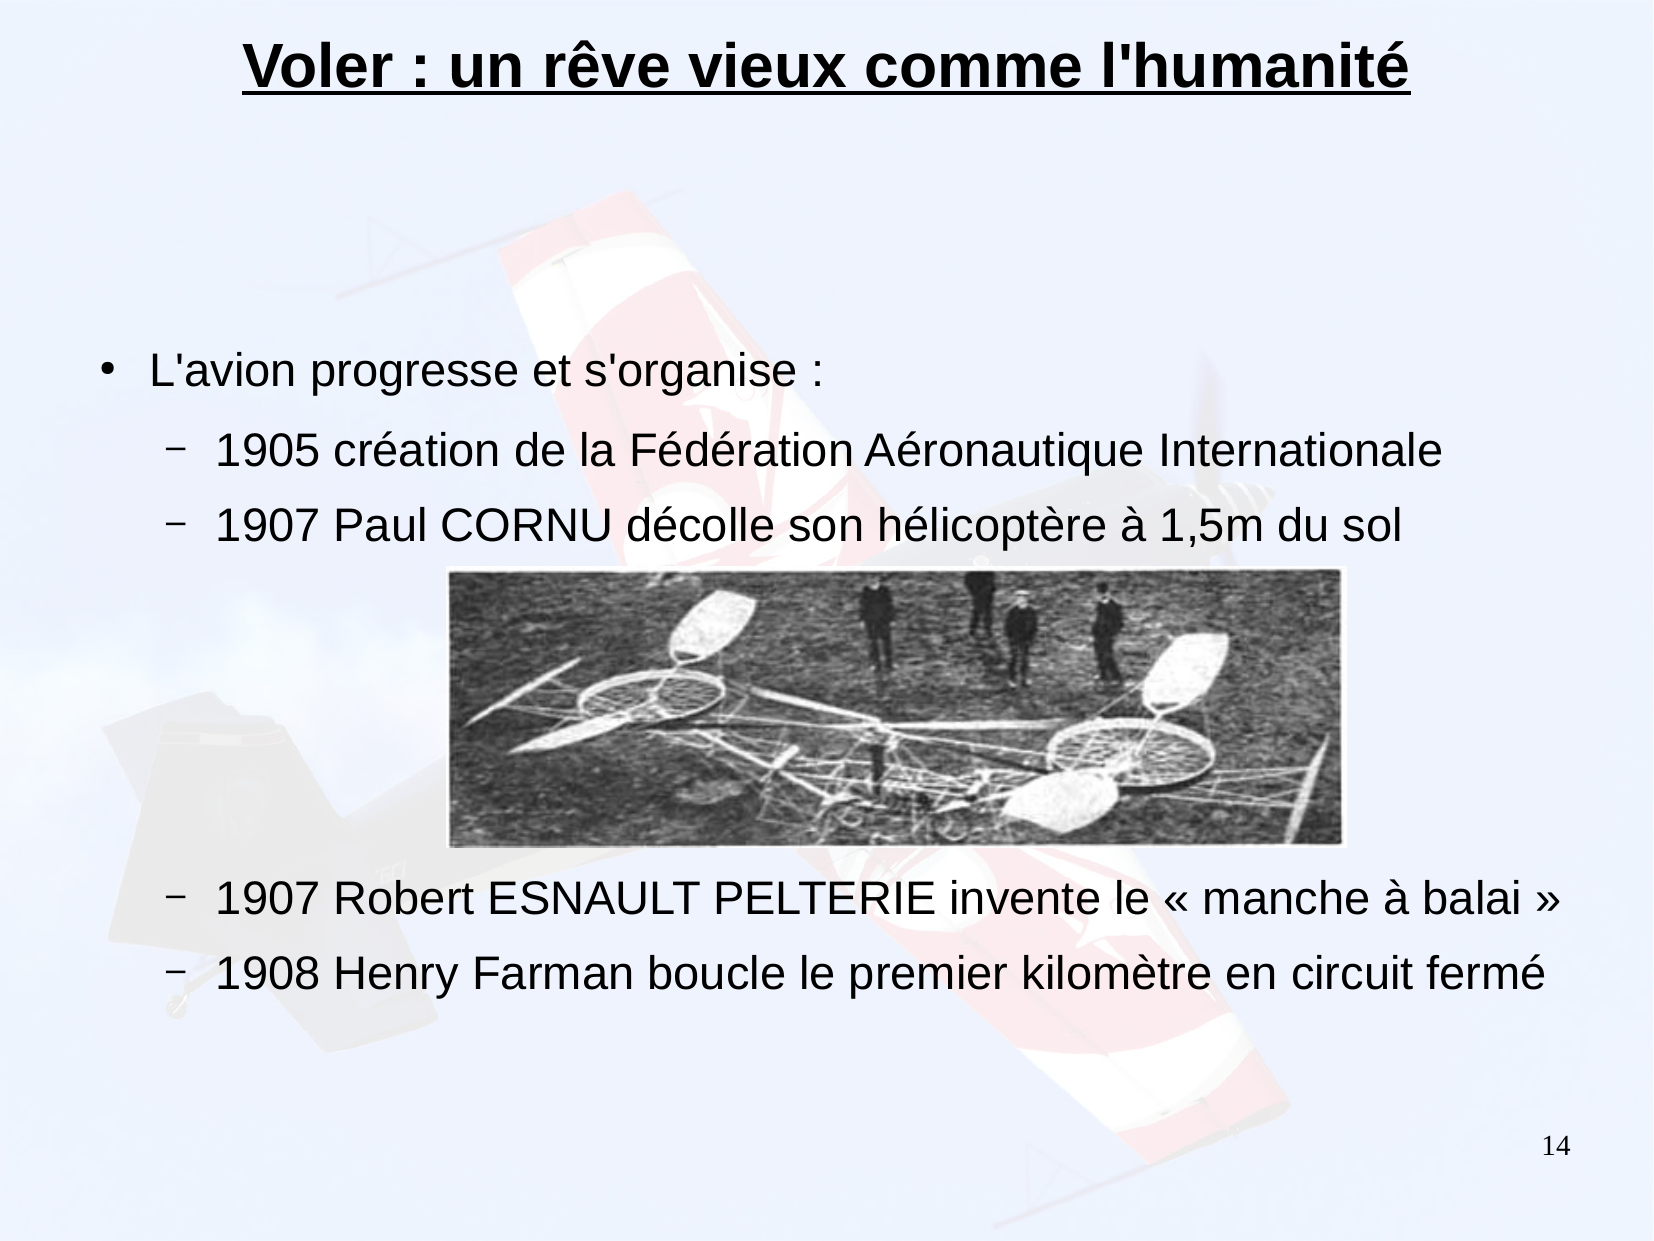

# Voler : un rêve vieux comme l'humanité
L'avion progresse et s'organise :
1905 création de la Fédération Aéronautique Internationale
1907 Paul CORNU décolle son hélicoptère à 1,5m du sol
1907 Robert ESNAULT PELTERIE invente le « manche à balai »
1908 Henry Farman boucle le premier kilomètre en circuit fermé
14